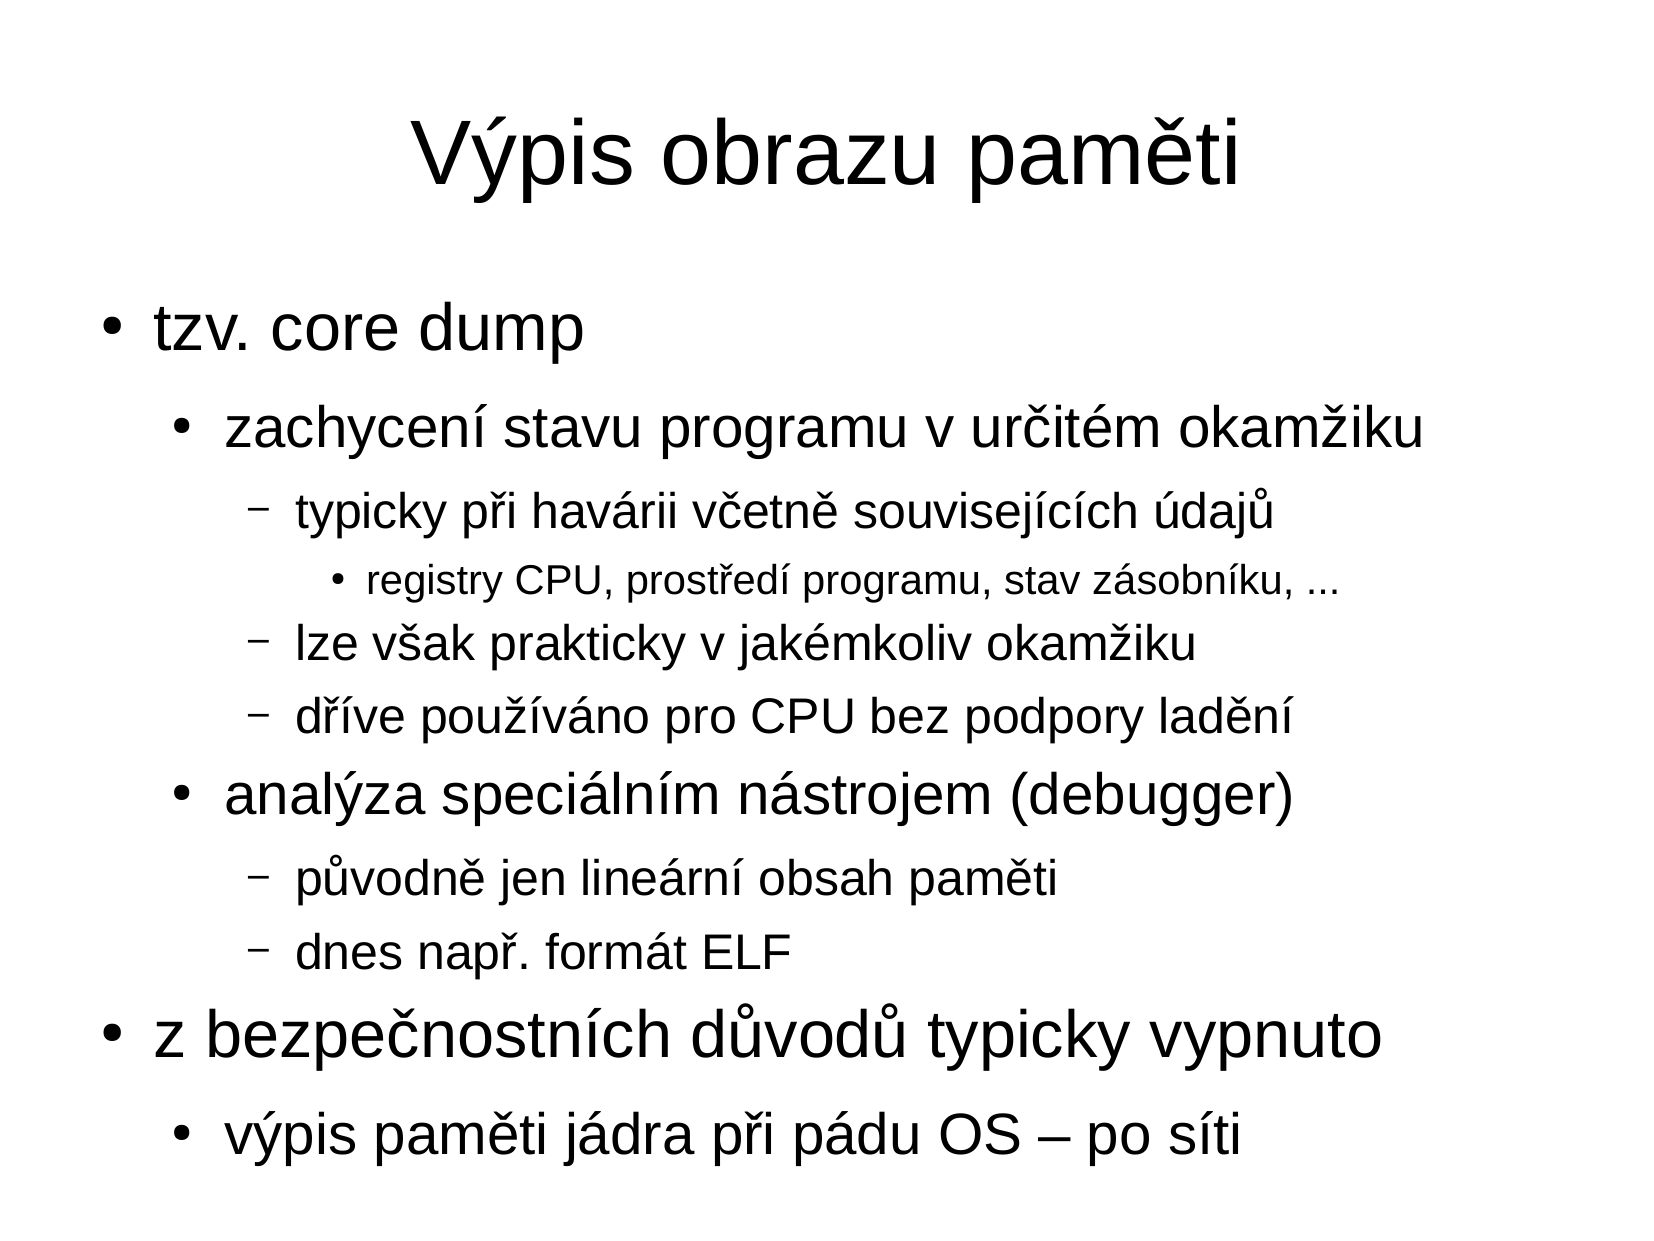

# Výpis obrazu paměti
tzv. core dump
zachycení stavu programu v určitém okamžiku
typicky při havárii včetně souvisejících údajů
registry CPU, prostředí programu, stav zásobníku, ...
lze však prakticky v jakémkoliv okamžiku
dříve používáno pro CPU bez podpory ladění
analýza speciálním nástrojem (debugger)
původně jen lineární obsah paměti
dnes např. formát ELF
z bezpečnostních důvodů typicky vypnuto
výpis paměti jádra při pádu OS – po síti